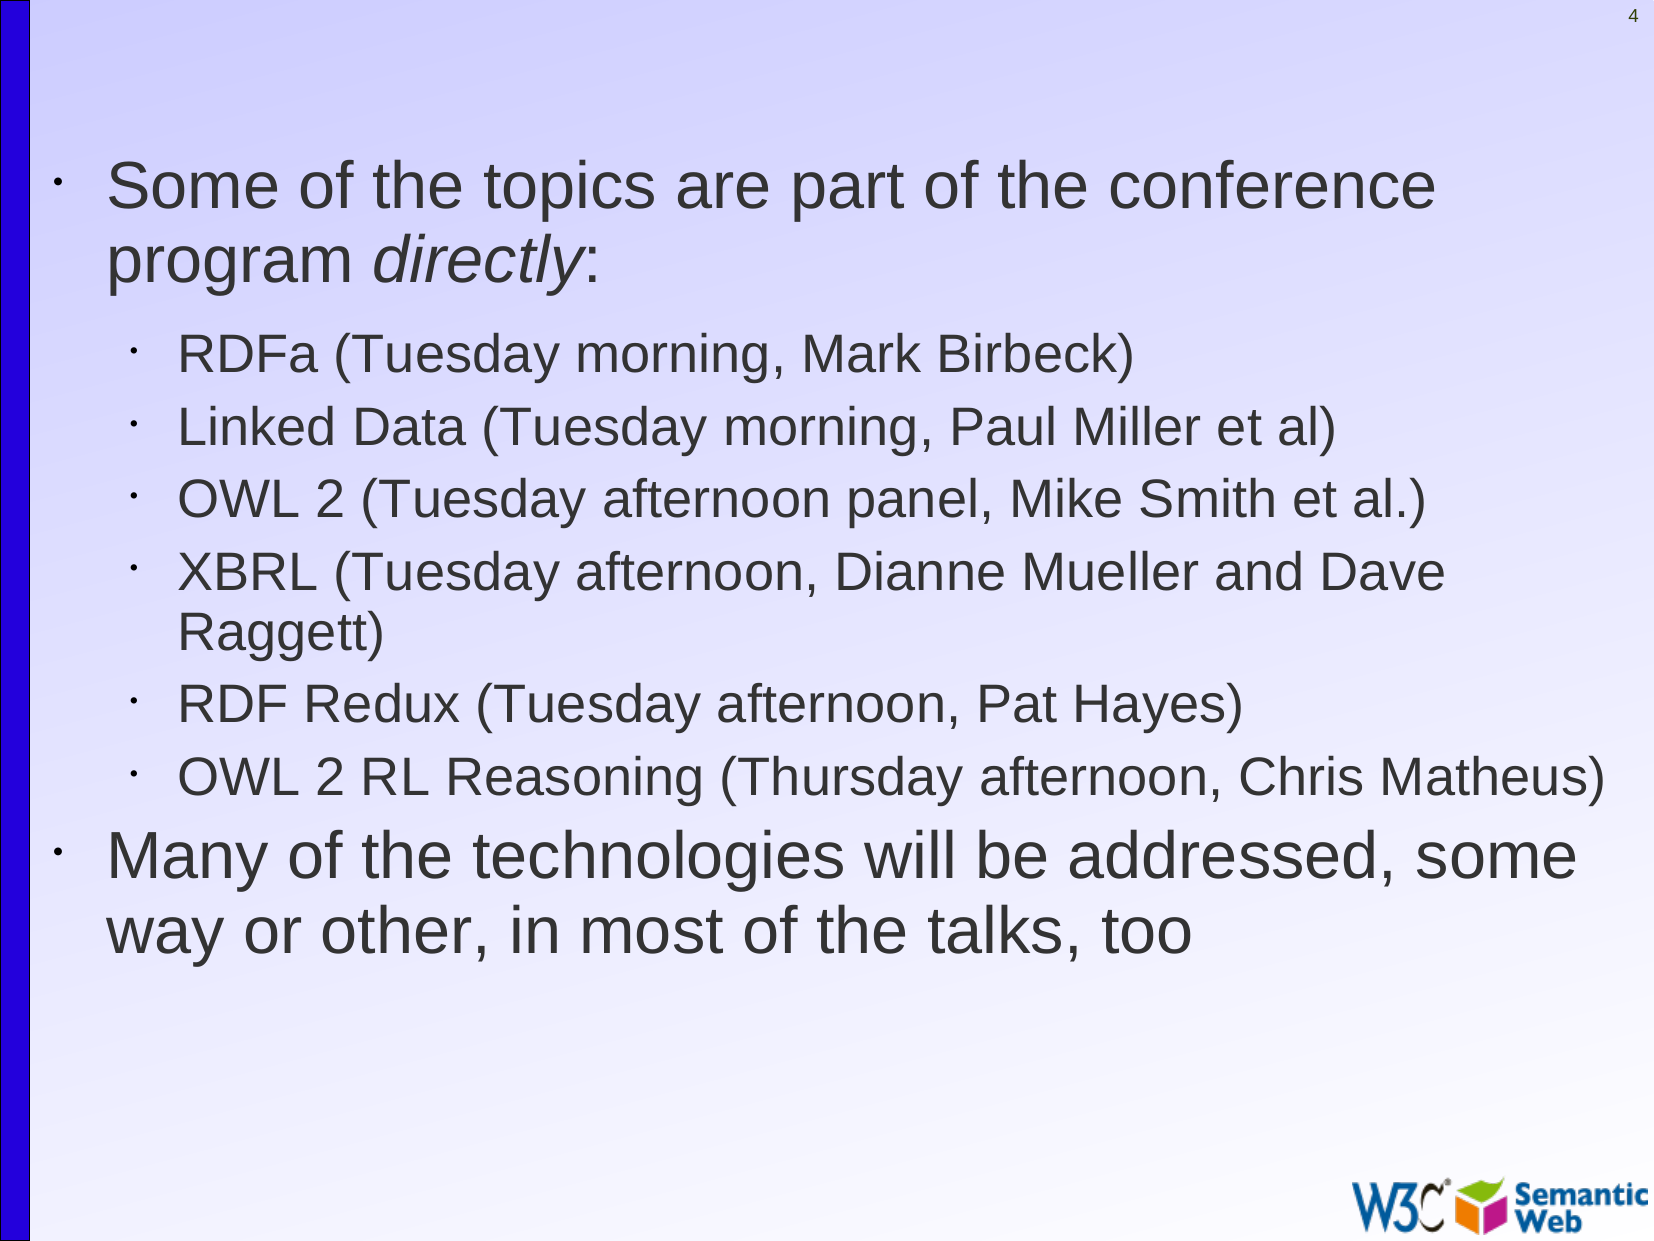

# Some of the topics are part of the conference program directly:
RDFa (Tuesday morning, Mark Birbeck)
Linked Data (Tuesday morning, Paul Miller et al)
OWL 2 (Tuesday afternoon panel, Mike Smith et al.)
XBRL (Tuesday afternoon, Dianne Mueller and Dave Raggett)
RDF Redux (Tuesday afternoon, Pat Hayes)
OWL 2 RL Reasoning (Thursday afternoon, Chris Matheus)
Many of the technologies will be addressed, some way or other, in most of the talks, too